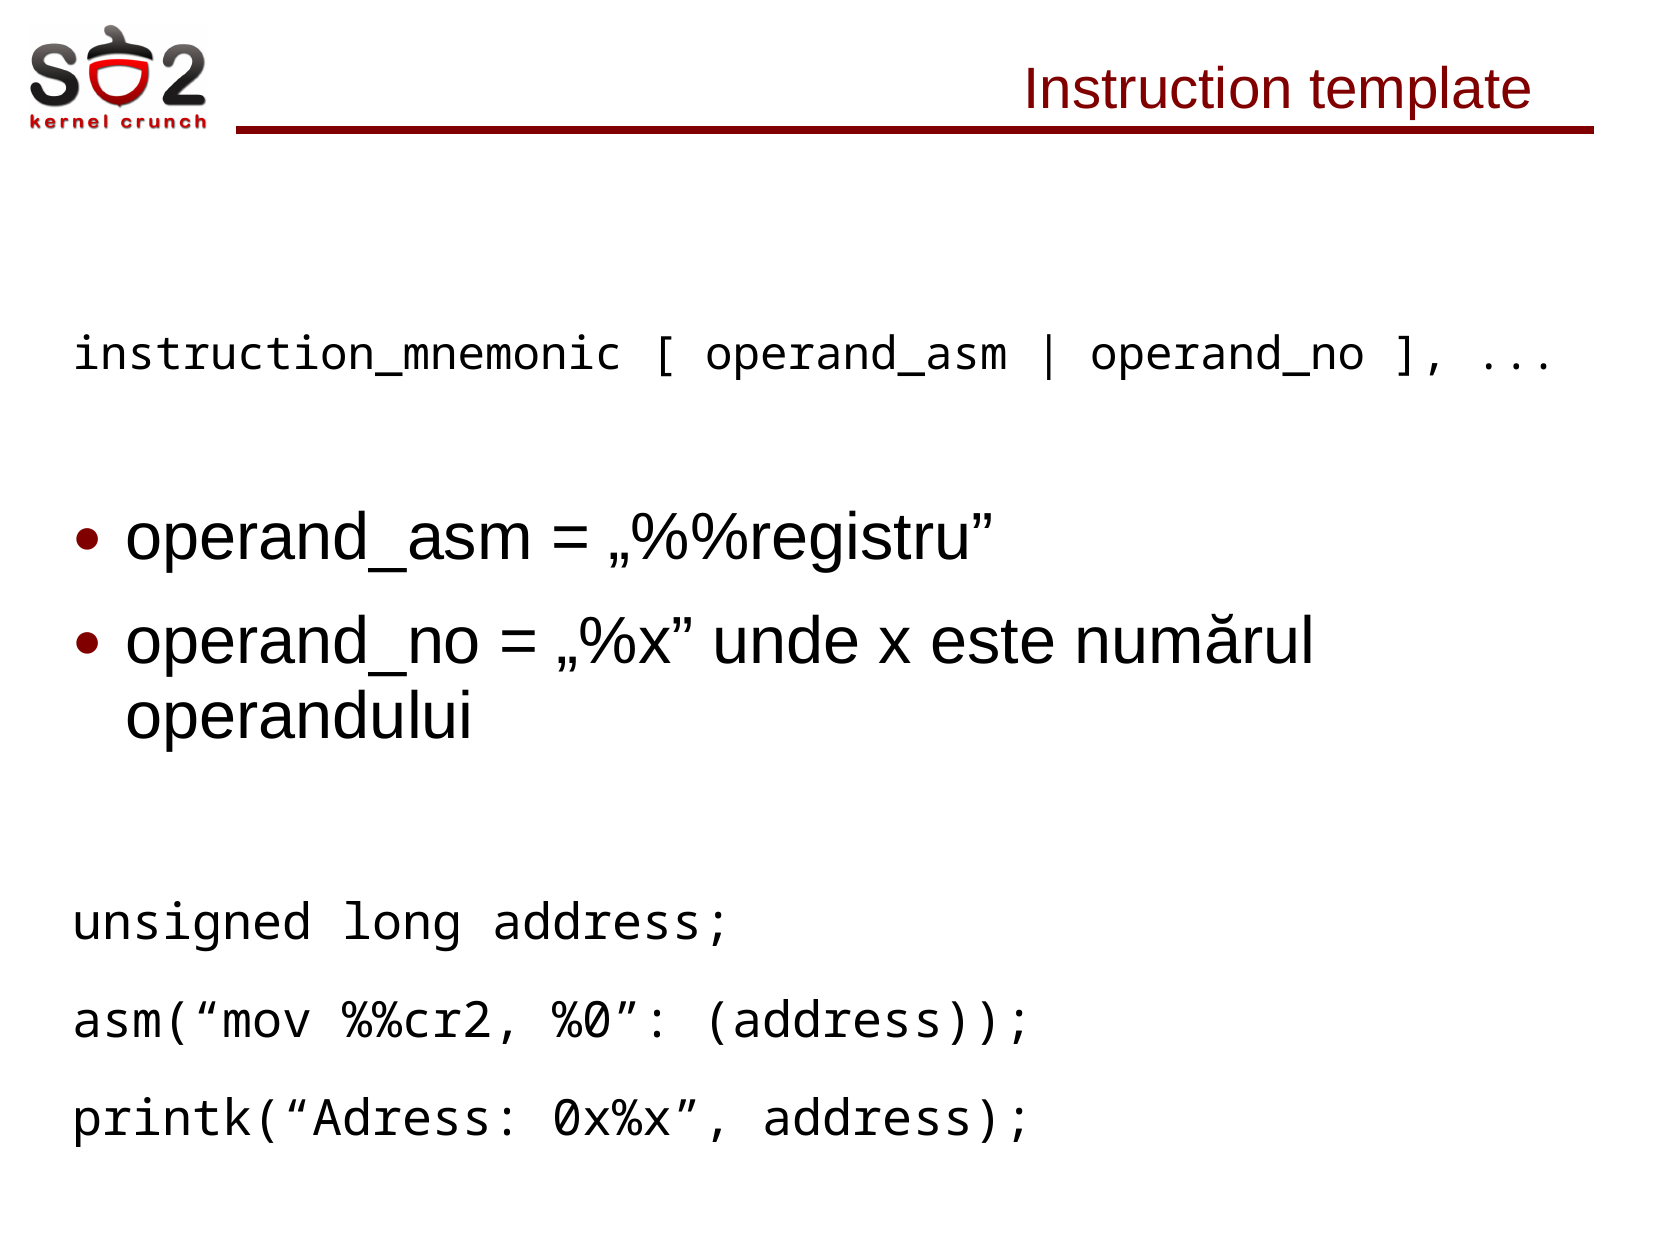

# Instruction template
instruction_mnemonic [ operand_asm | operand_no ], ...
operand_asm = „%%registru”
operand_no = „%x” unde x este numărul operandului
unsigned long address;
asm(“mov %%cr2, %0”: (address));
printk(“Adress: 0x%x”, address);